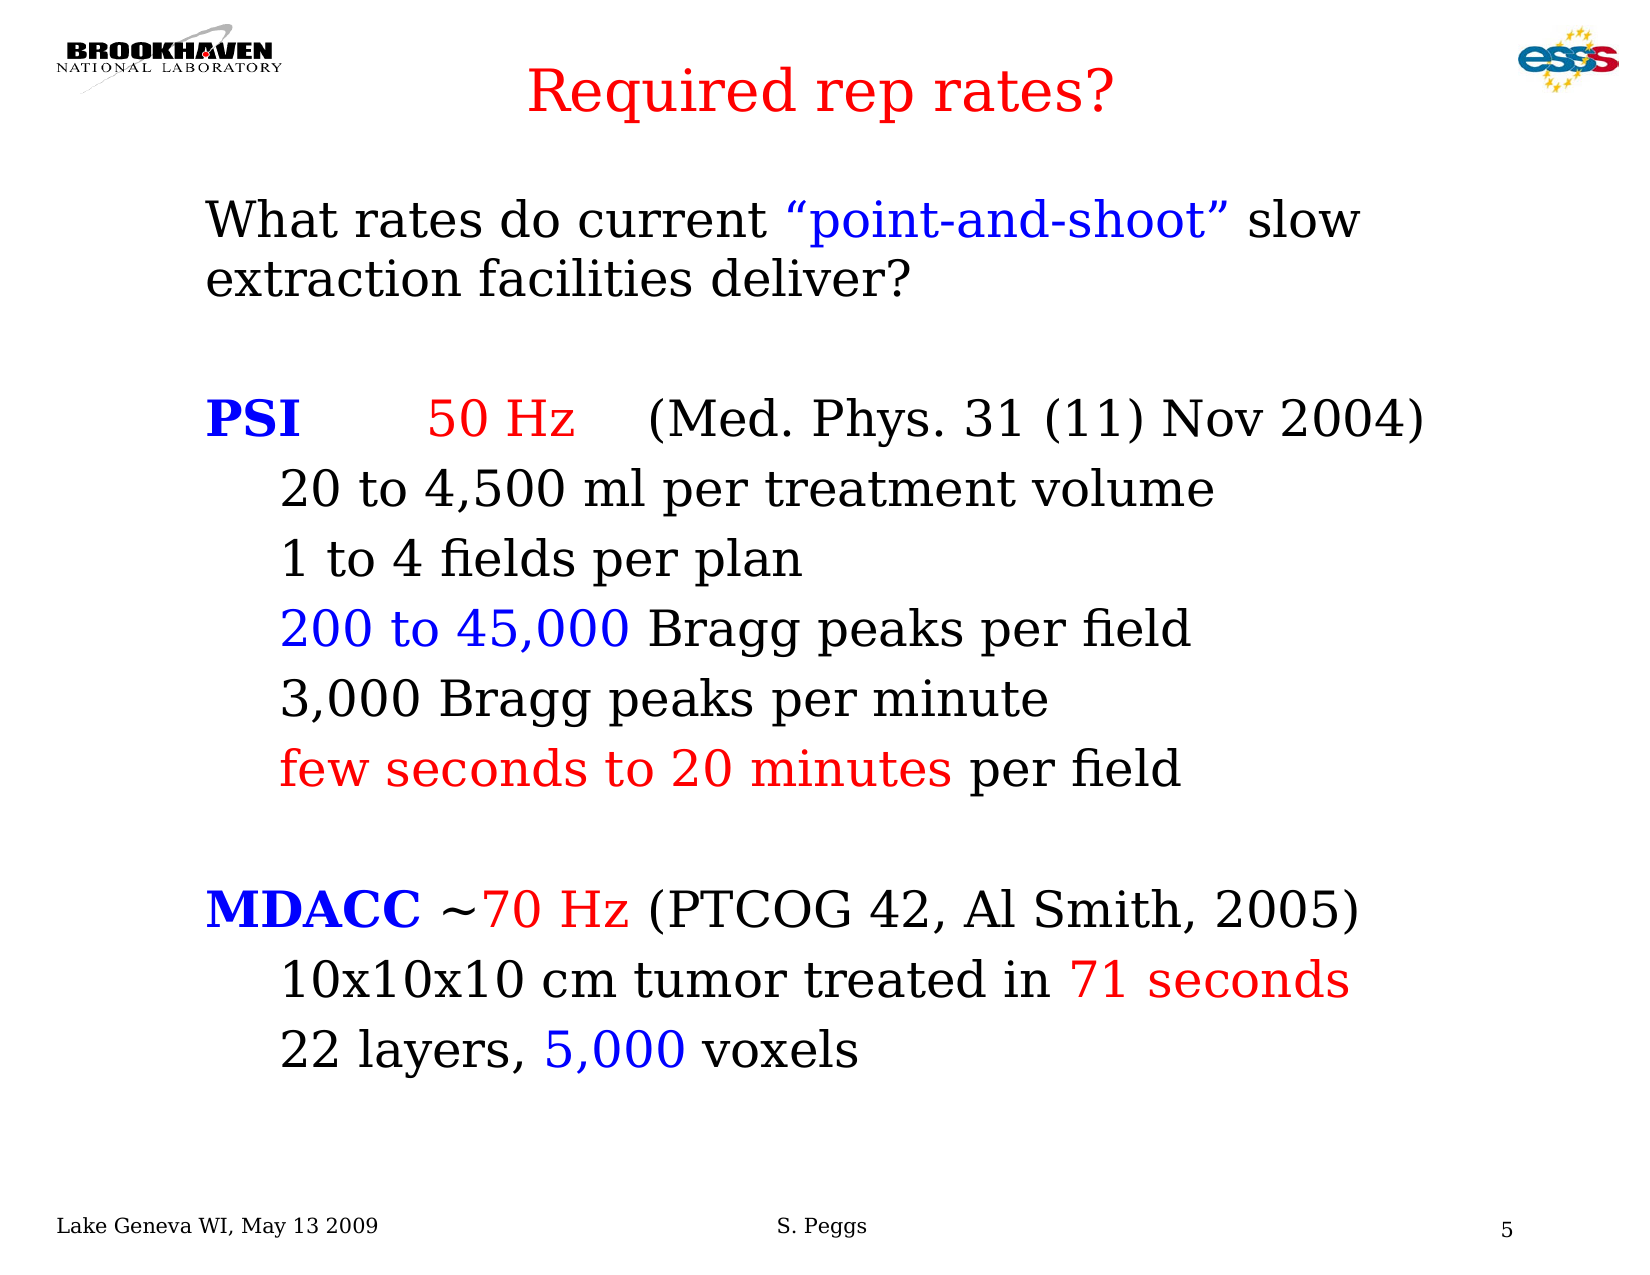

Required rep rates?
What rates do current “point-and-shoot” slow extraction facilities deliver?
PSI		50 Hz 	(Med. Phys. 31 (11) Nov 2004)
	20 to 4,500 ml per treatment volume
	1 to 4 fields per plan
	200 to 45,000 Bragg peaks per field
	3,000 Bragg peaks per minute
	few seconds to 20 minutes per field
MDACC ~70 Hz	(PTCOG 42, Al Smith, 2005)
	10x10x10 cm tumor treated in 71 seconds
	22 layers, 5,000 voxels